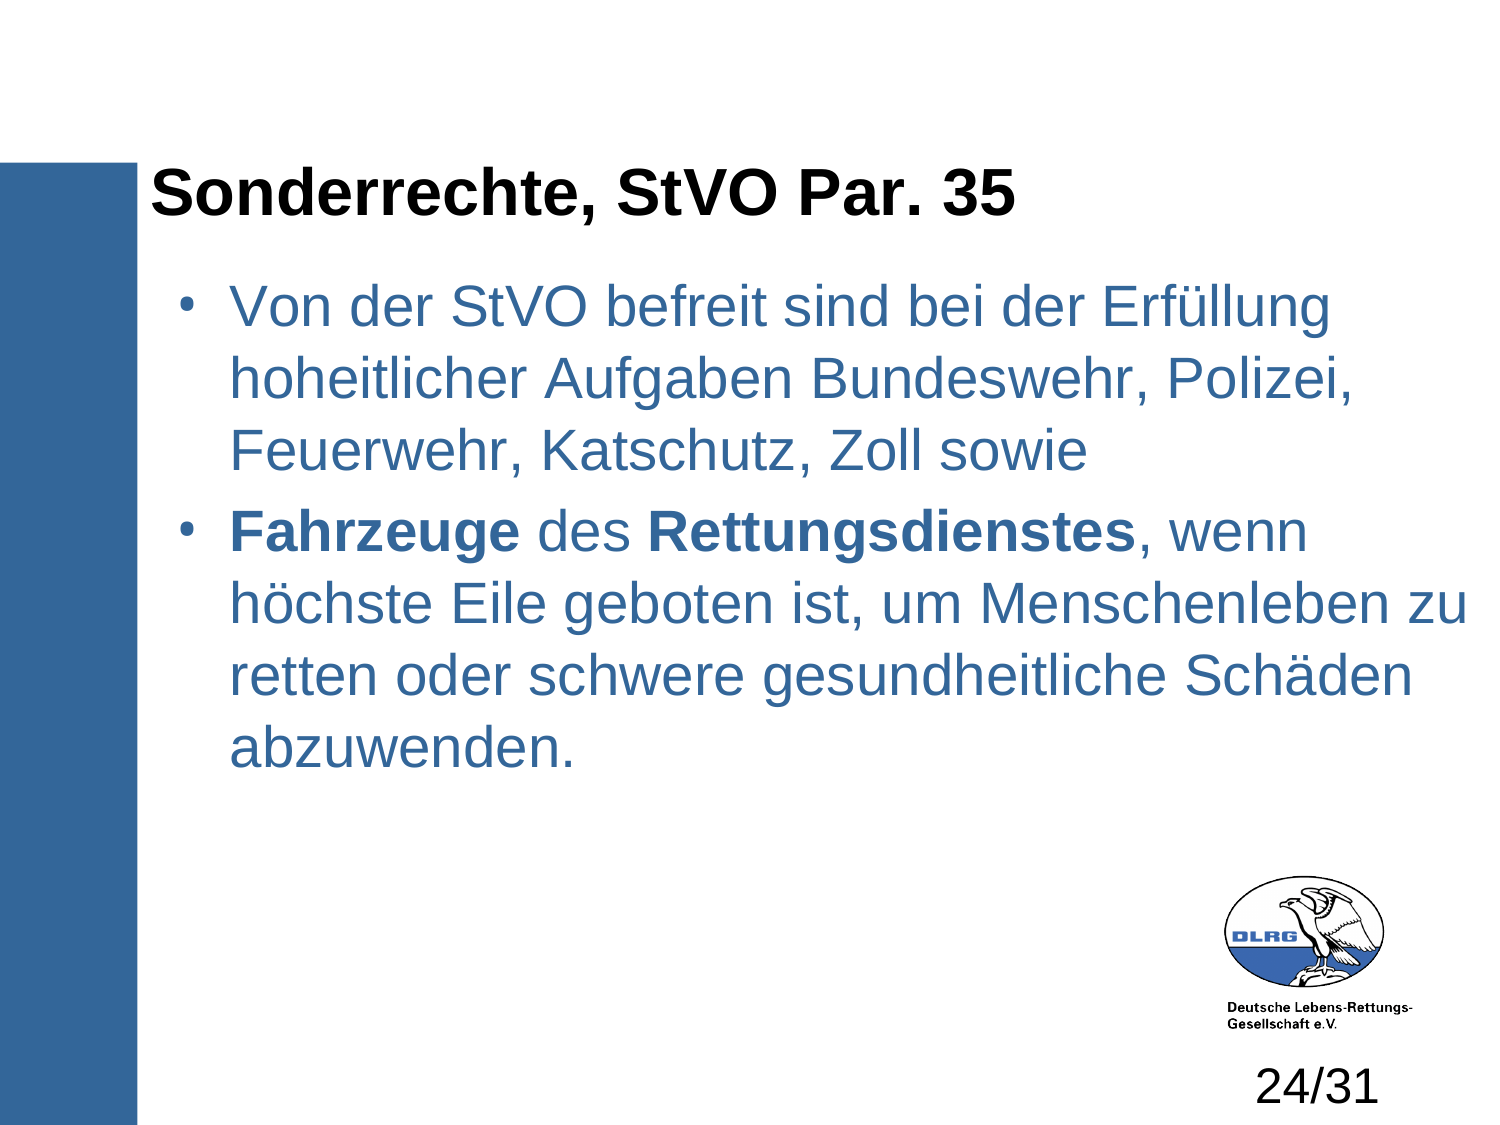

# Sonderrechte, StVO Par. 35
Von der StVO befreit sind bei der Erfüllung hoheitlicher Aufgaben Bundeswehr, Polizei, Feuerwehr, Katschutz, Zoll sowie
Fahrzeuge des Rettungsdienstes, wenn höchste Eile geboten ist, um Menschenleben zu retten oder schwere gesundheitliche Schäden abzuwenden.
24/31